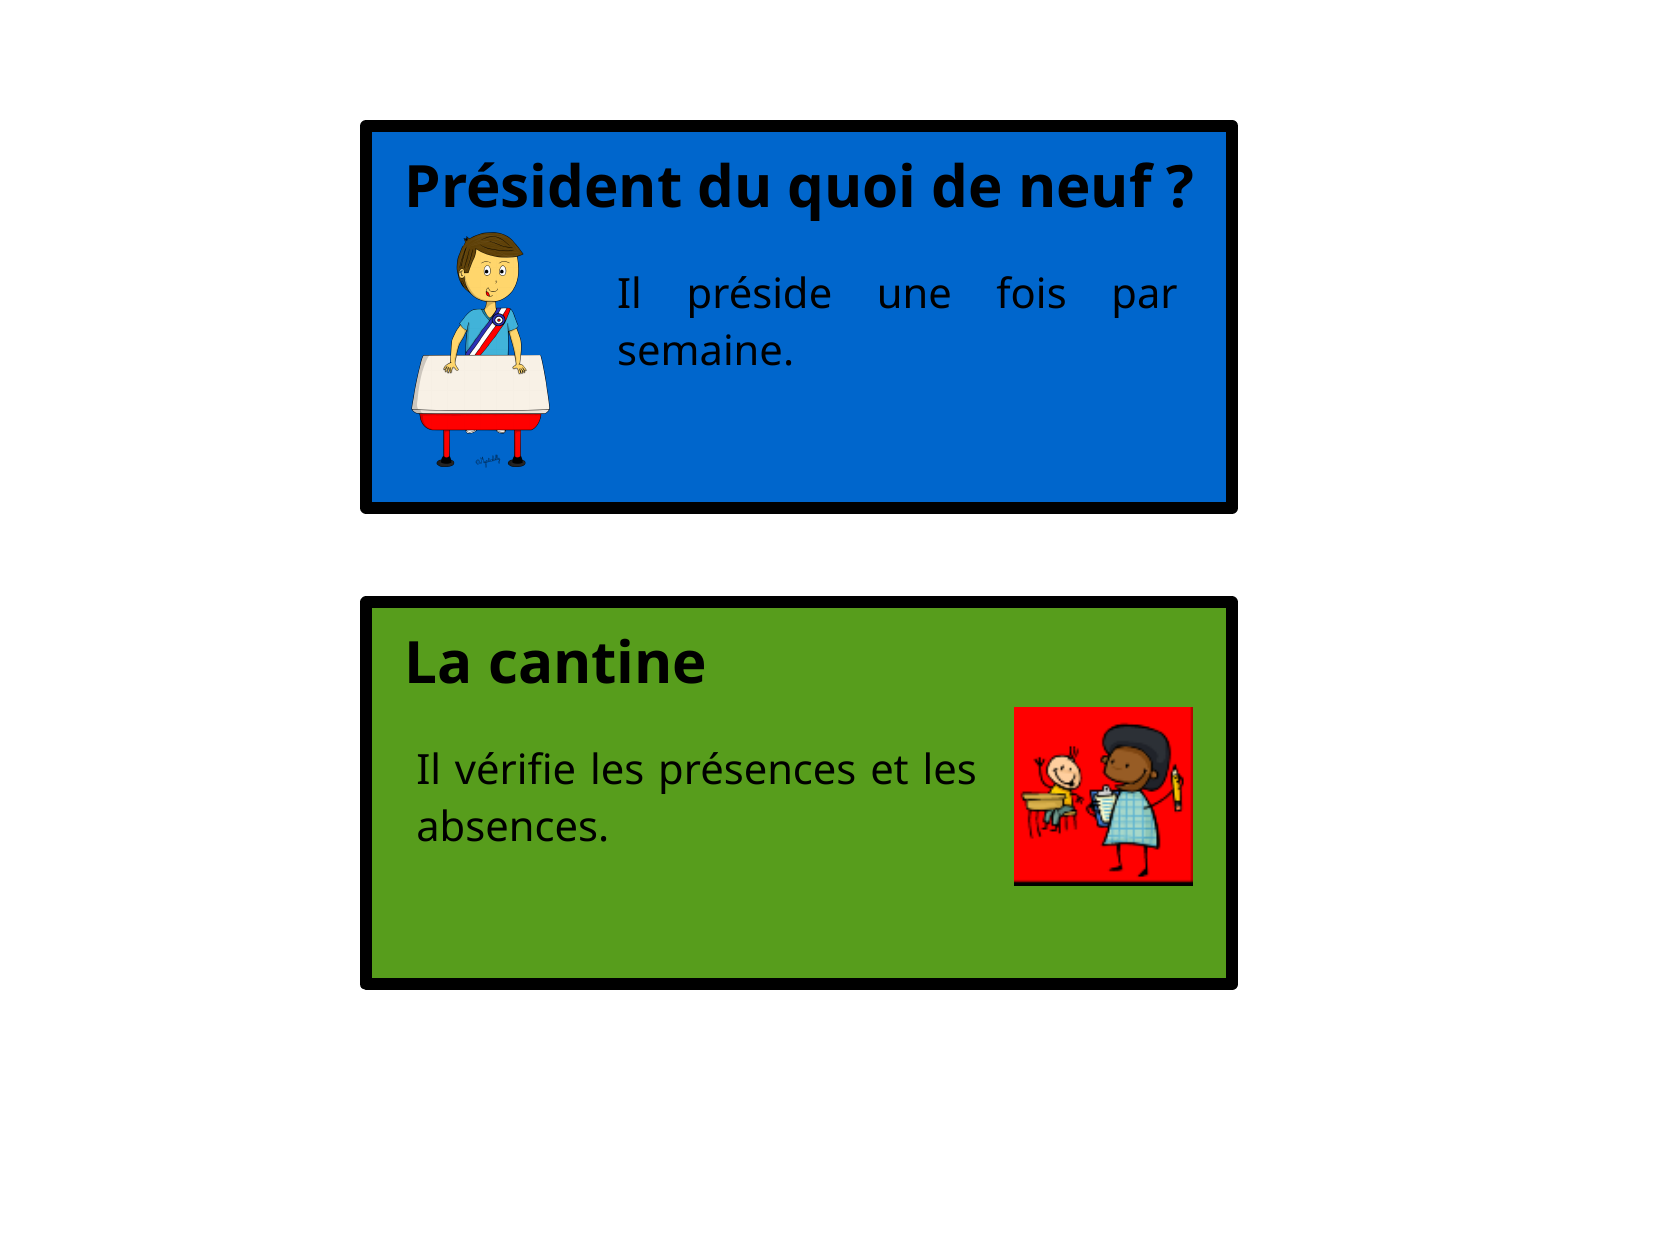

Président du quoi de neuf ?
Il préside une fois par semaine.
La cantine
Il vérifie les présences et les absences.